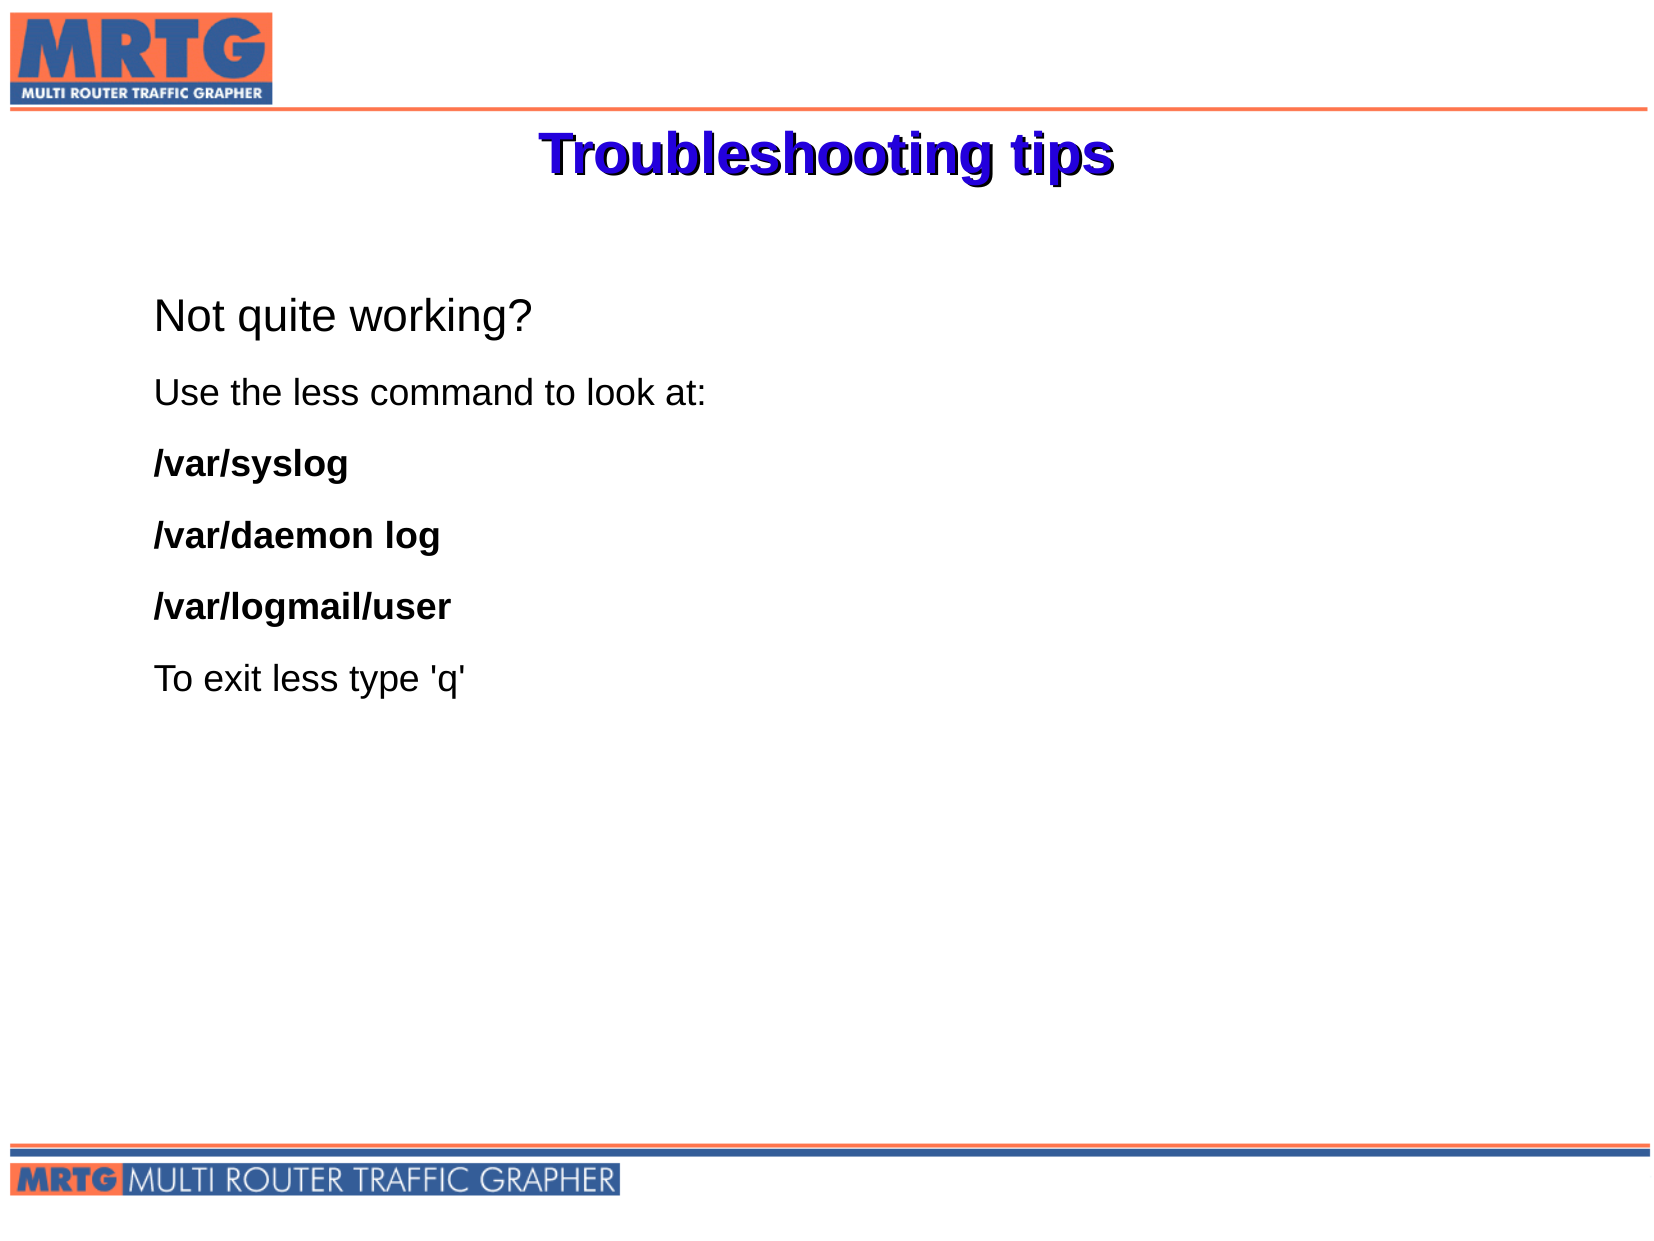

# Troubleshooting tips
Not quite working?
Use the less command to look at:
/var/syslog
/var/daemon log
/var/logmail/user
To exit less type 'q'